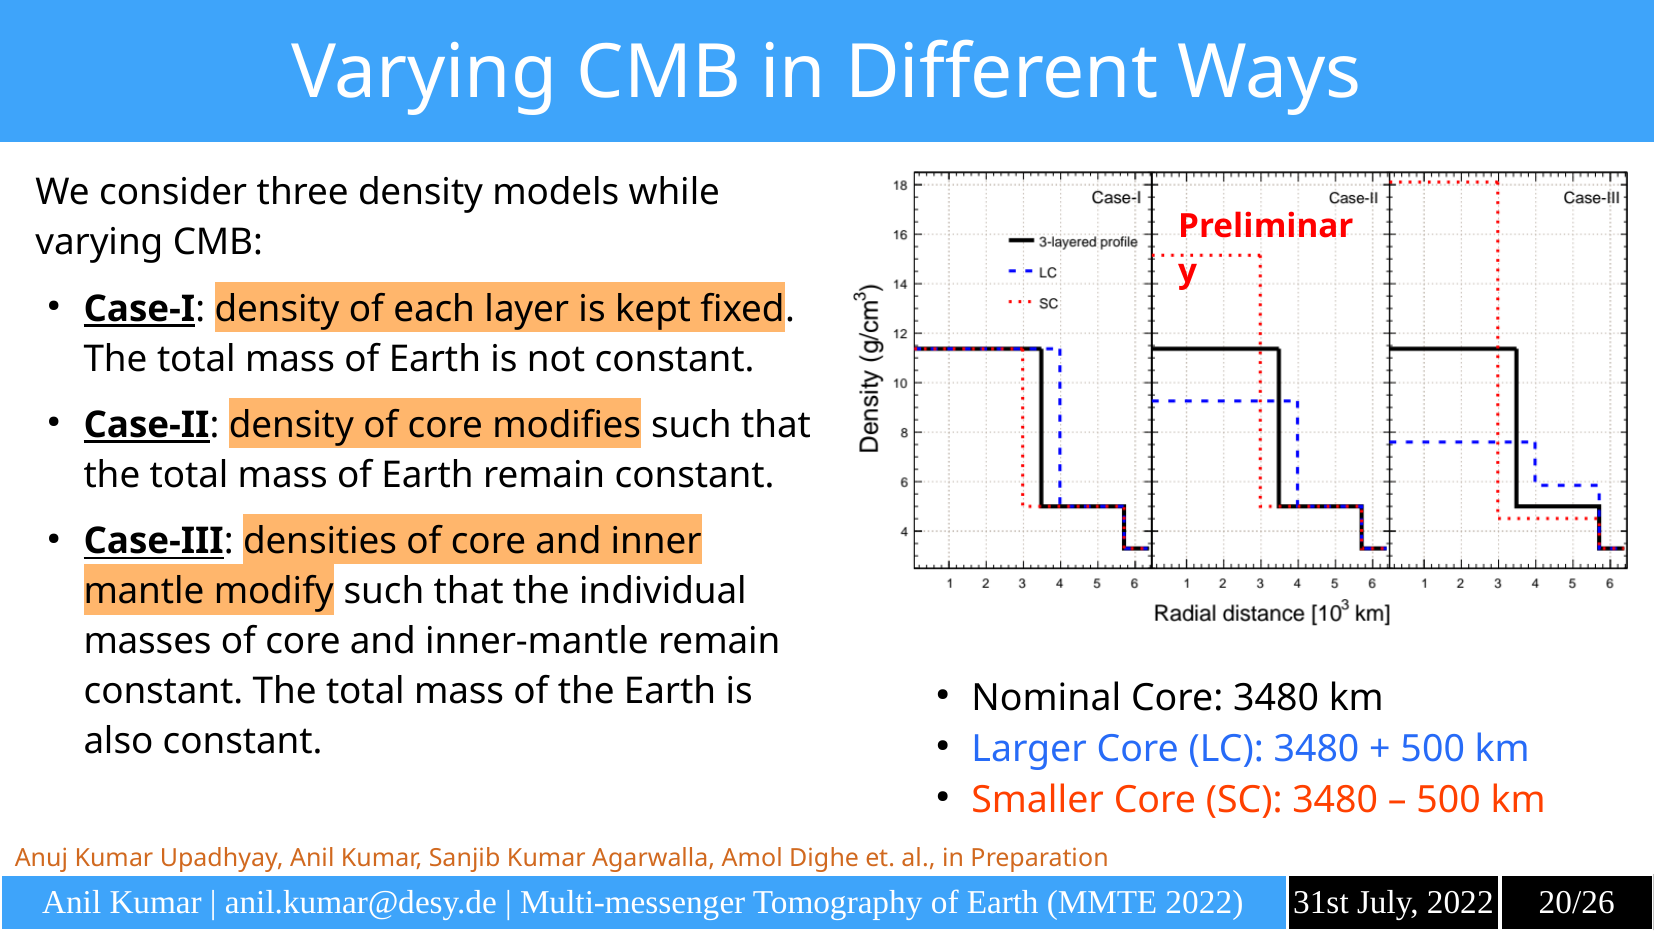

# Varying CMB in Different Ways
We consider three density models while varying CMB:
Case-I: density of each layer is kept fixed. The total mass of Earth is not constant.
Case-II: density of core modifies such that the total mass of Earth remain constant.
Case-III: densities of core and inner mantle modify such that the individual masses of core and inner-mantle remain constant. The total mass of the Earth is also constant.
Preliminary
Nominal Core: 3480 km
Larger Core (LC): 3480 + 500 km
Smaller Core (SC): 3480 – 500 km
Anuj Kumar Upadhyay, Anil Kumar, Sanjib Kumar Agarwalla, Amol Dighe et. al., in Preparation
Anil Kumar | anil.kumar@desy.de | Multi-messenger Tomography of Earth (MMTE 2022)
20